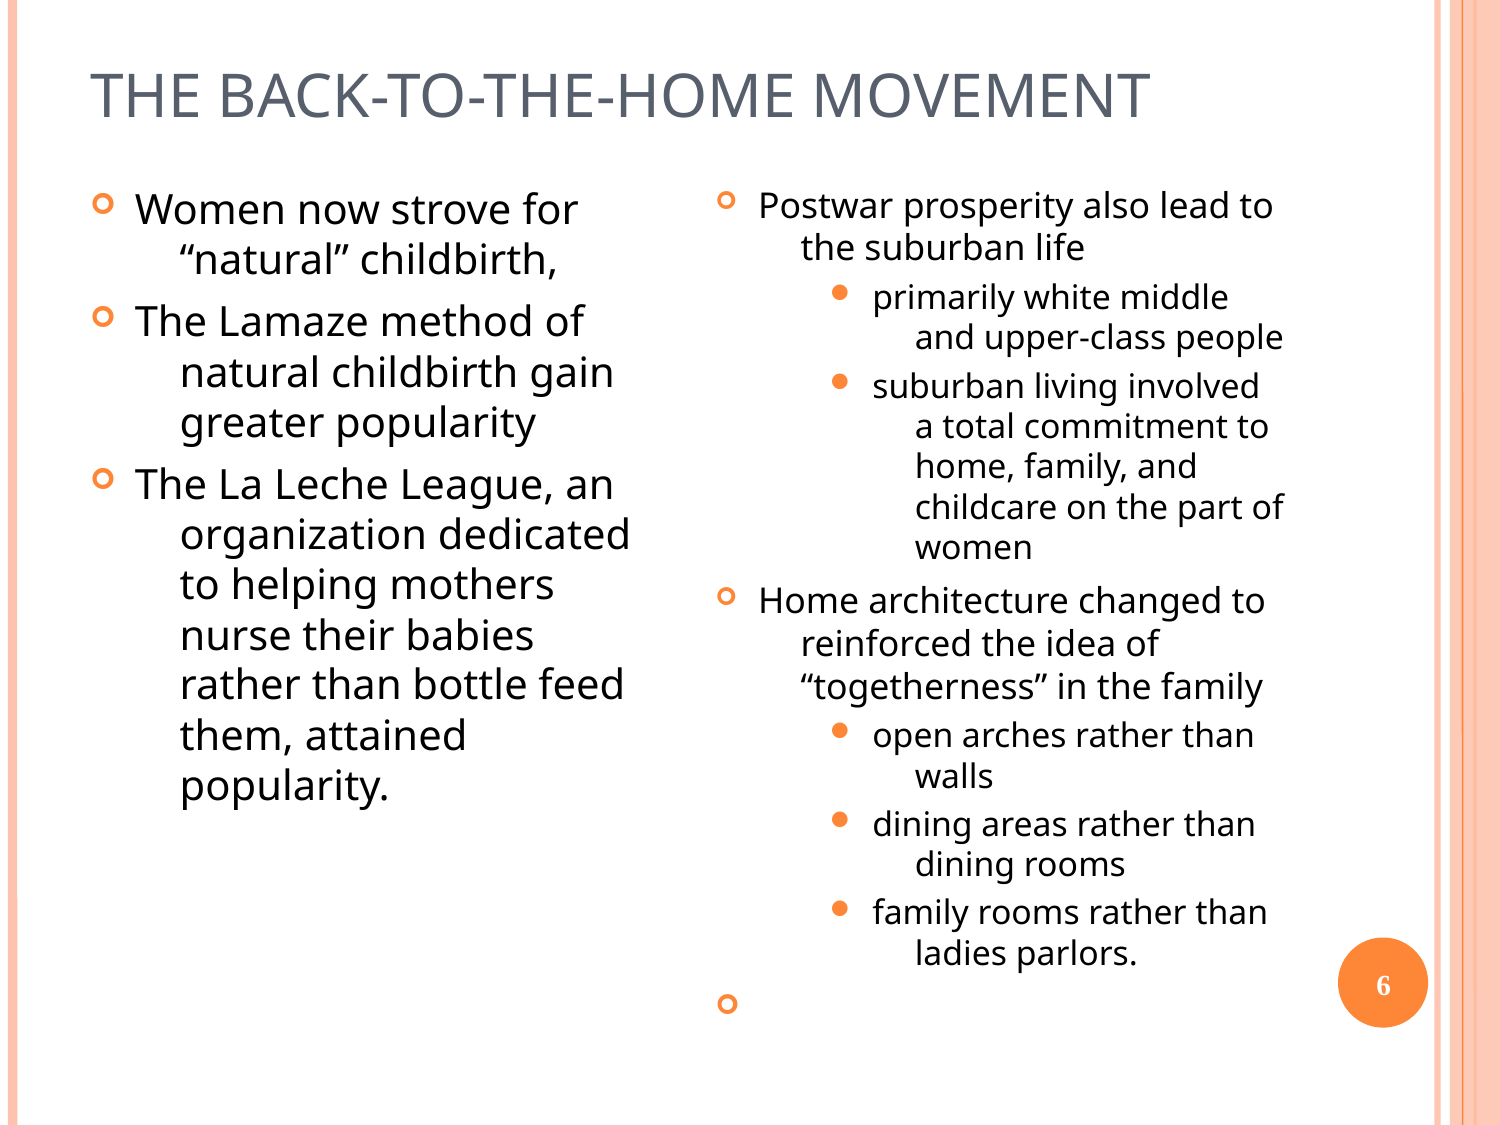

# The Back-to-the-Home Movement
Women now strove for “natural” childbirth,
The Lamaze method of natural childbirth gain greater popularity
The La Leche League, an organization dedicated to helping mothers nurse their babies rather than bottle feed them, attained popularity.
Postwar prosperity also lead to the suburban life
primarily white middle and upper-class people
suburban living involved a total commitment to home, family, and childcare on the part of women
Home architecture changed to reinforced the idea of “togetherness” in the family
open arches rather than walls
dining areas rather than dining rooms
family rooms rather than ladies parlors.